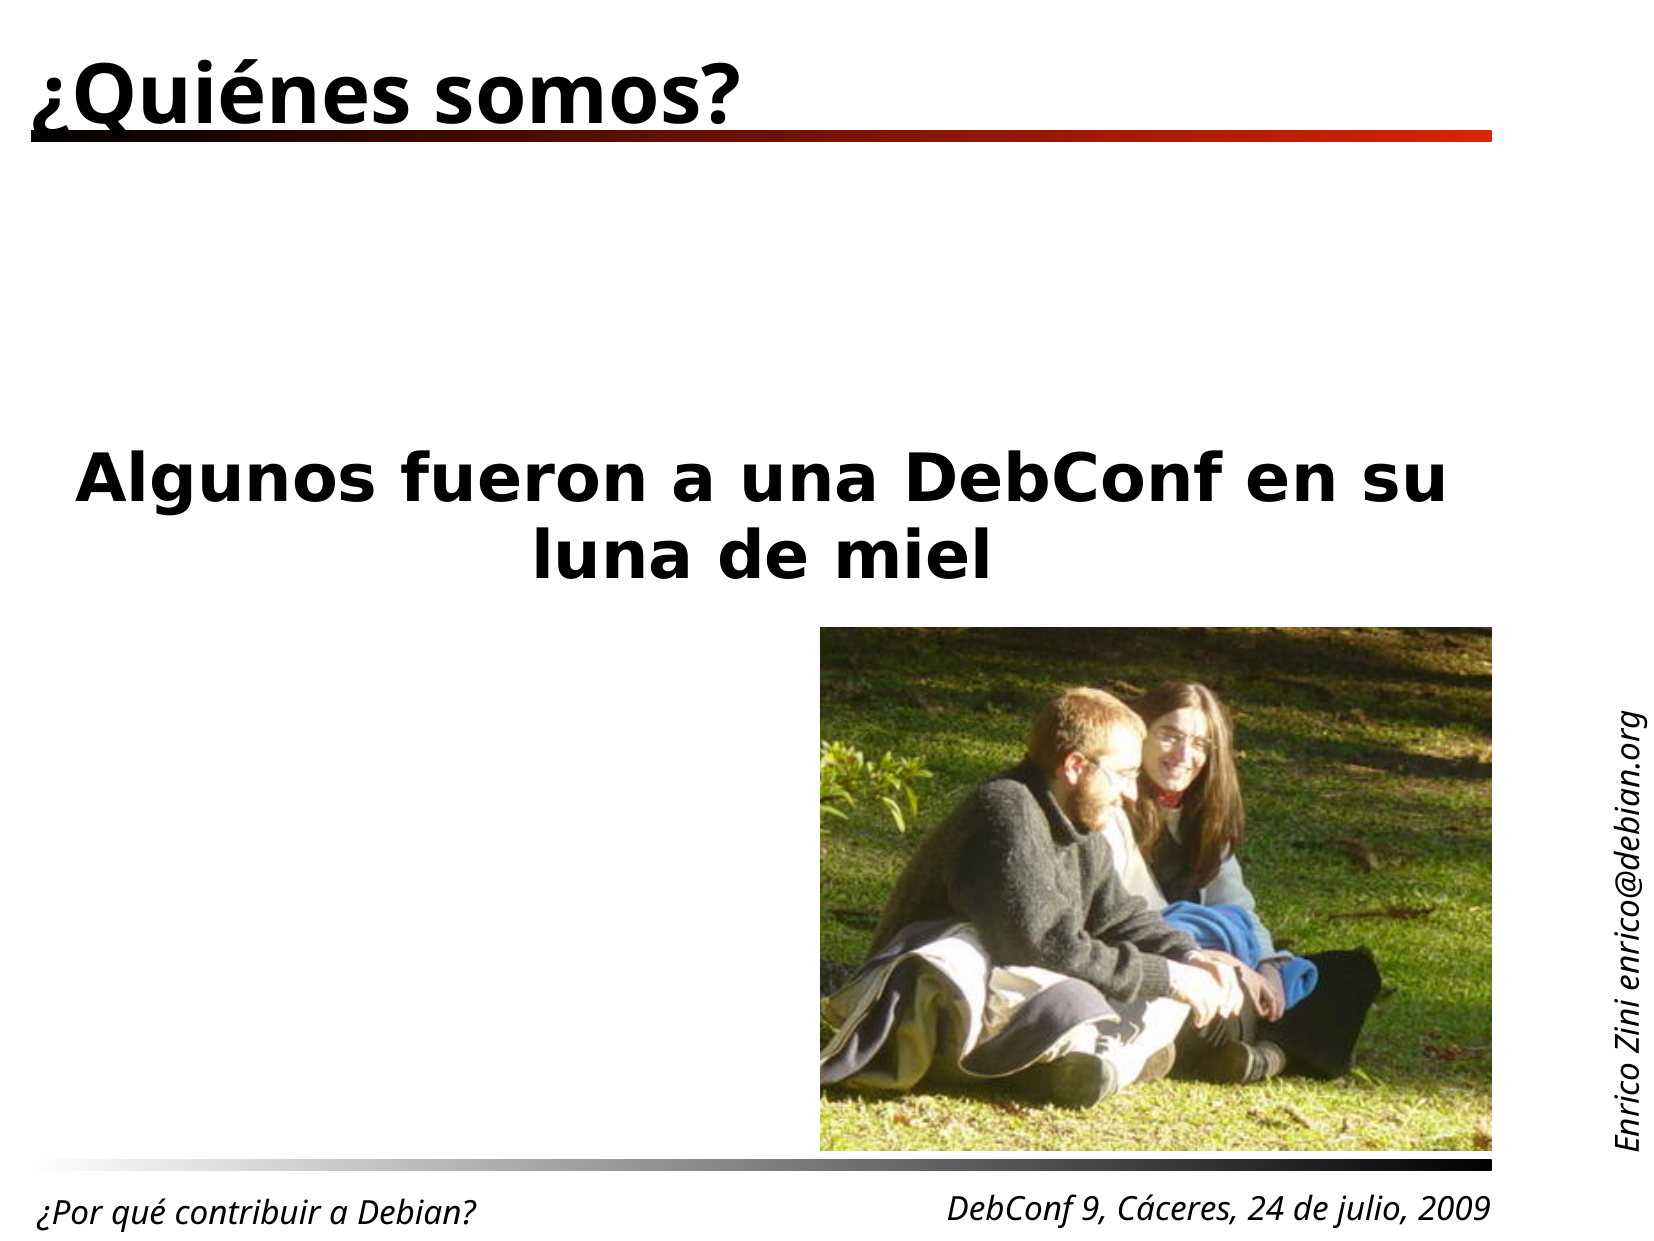

¿Quiénes somos?
Algunos fueron a una DebConf en su luna de miel